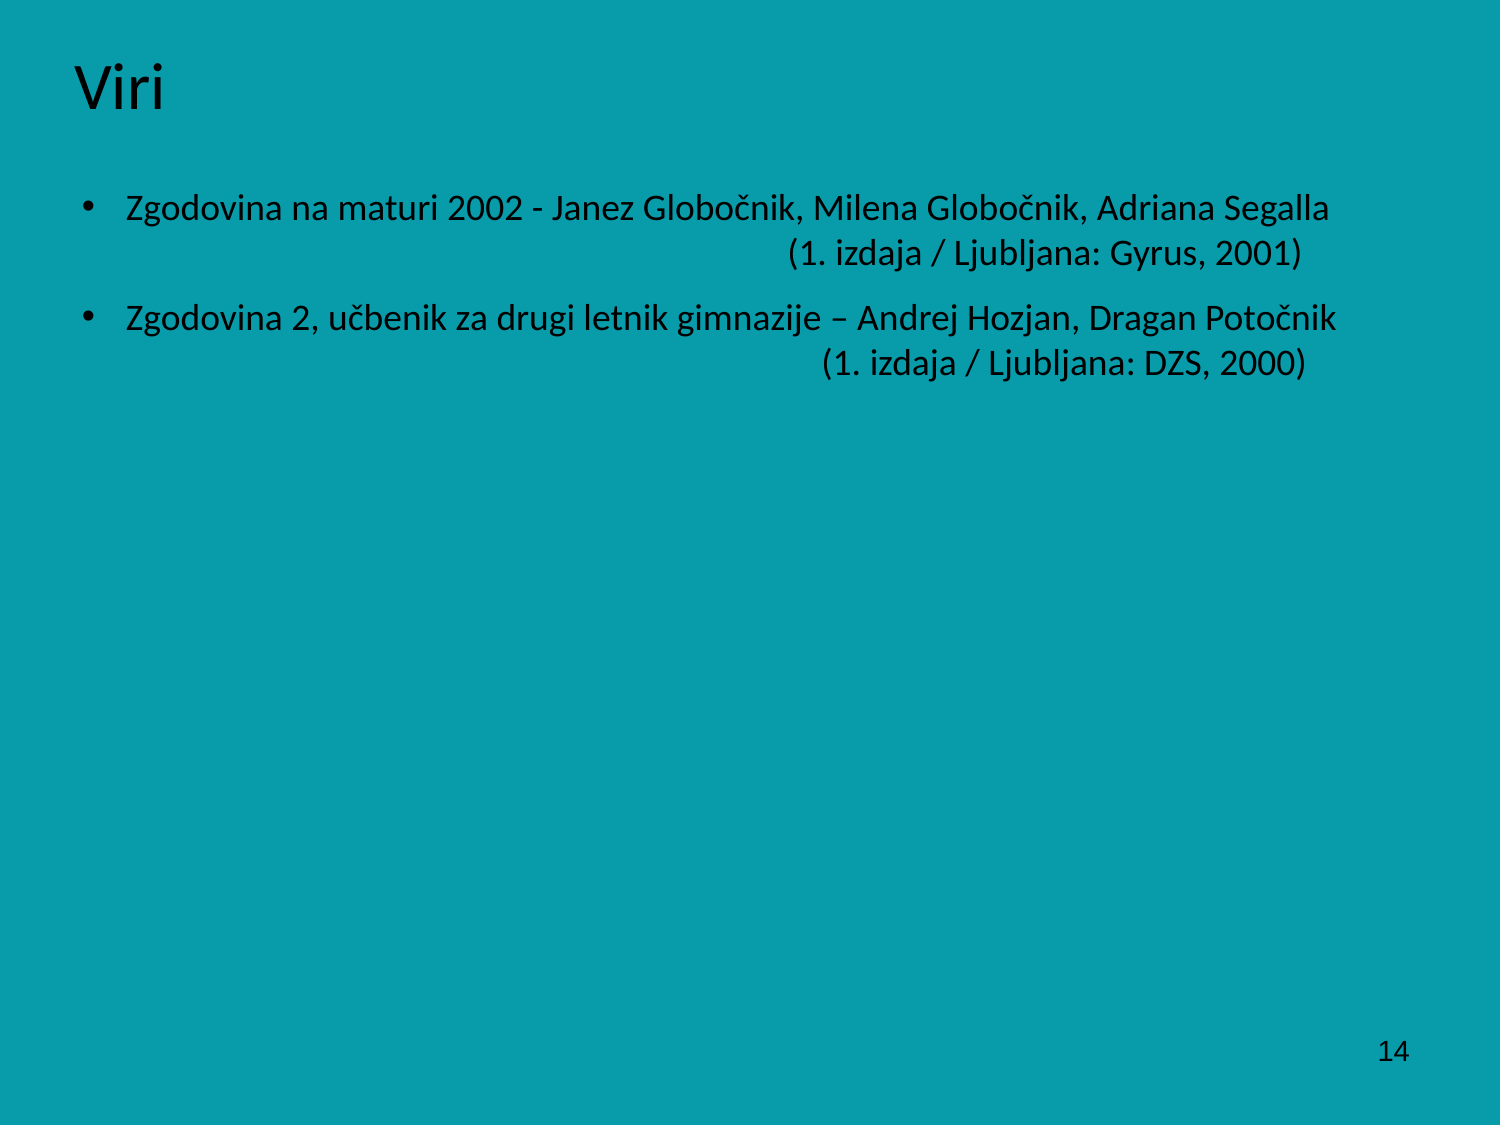

Viri
 Zgodovina na maturi 2002 - Janez Globočnik, Milena Globočnik, Adriana Segalla
 (1. izdaja / Ljubljana: Gyrus, 2001)
 Zgodovina 2, učbenik za drugi letnik gimnazije – Andrej Hozjan, Dragan Potočnik
 (1. izdaja / Ljubljana: DZS, 2000)